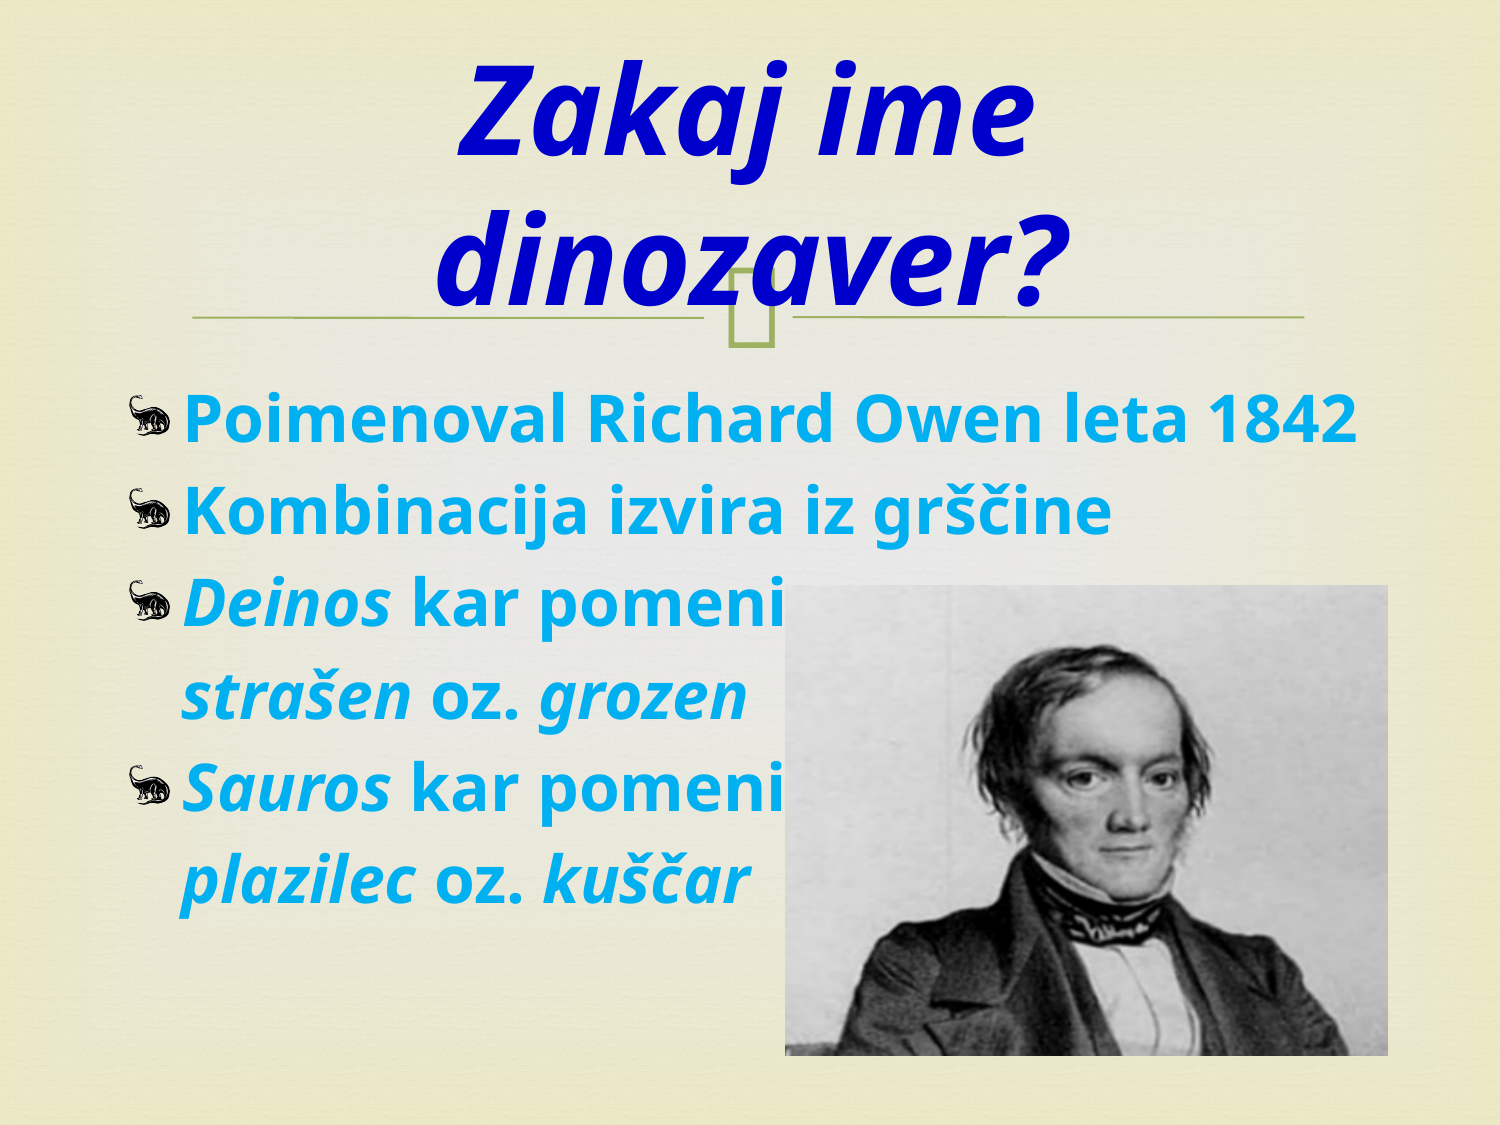

Zakaj ime dinozaver?
# Poimenoval Richard Owen leta 1842
Kombinacija izvira iz grščine
Deinos kar pomeni
 strašen oz. grozen
Sauros kar pomeni
 plazilec oz. kuščar